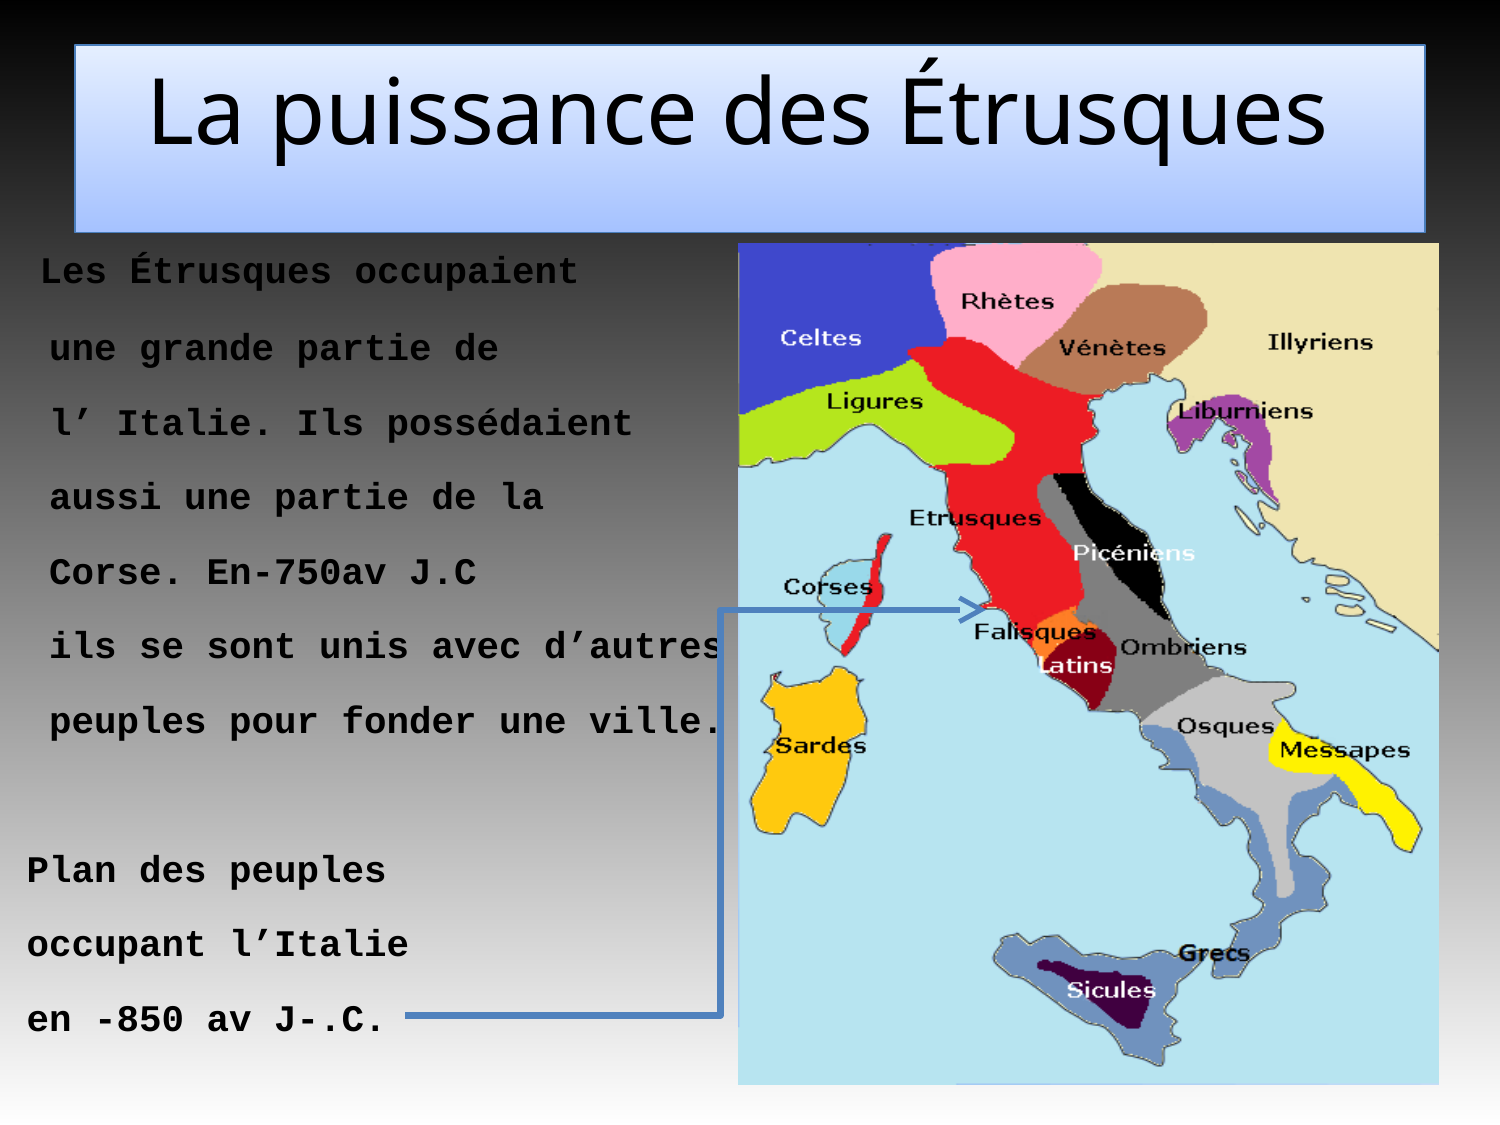

# La puissance des Étrusques
 Les Étrusques occupaient
 une grande partie de
 l’ Italie. Ils possédaient
 aussi une partie de la
 Corse. En-750av J.C
 ils se sont unis avec d’autres
 peuples pour fonder une ville.
Plan des peuples
occupant l’Italie
en -850 av J-.C.